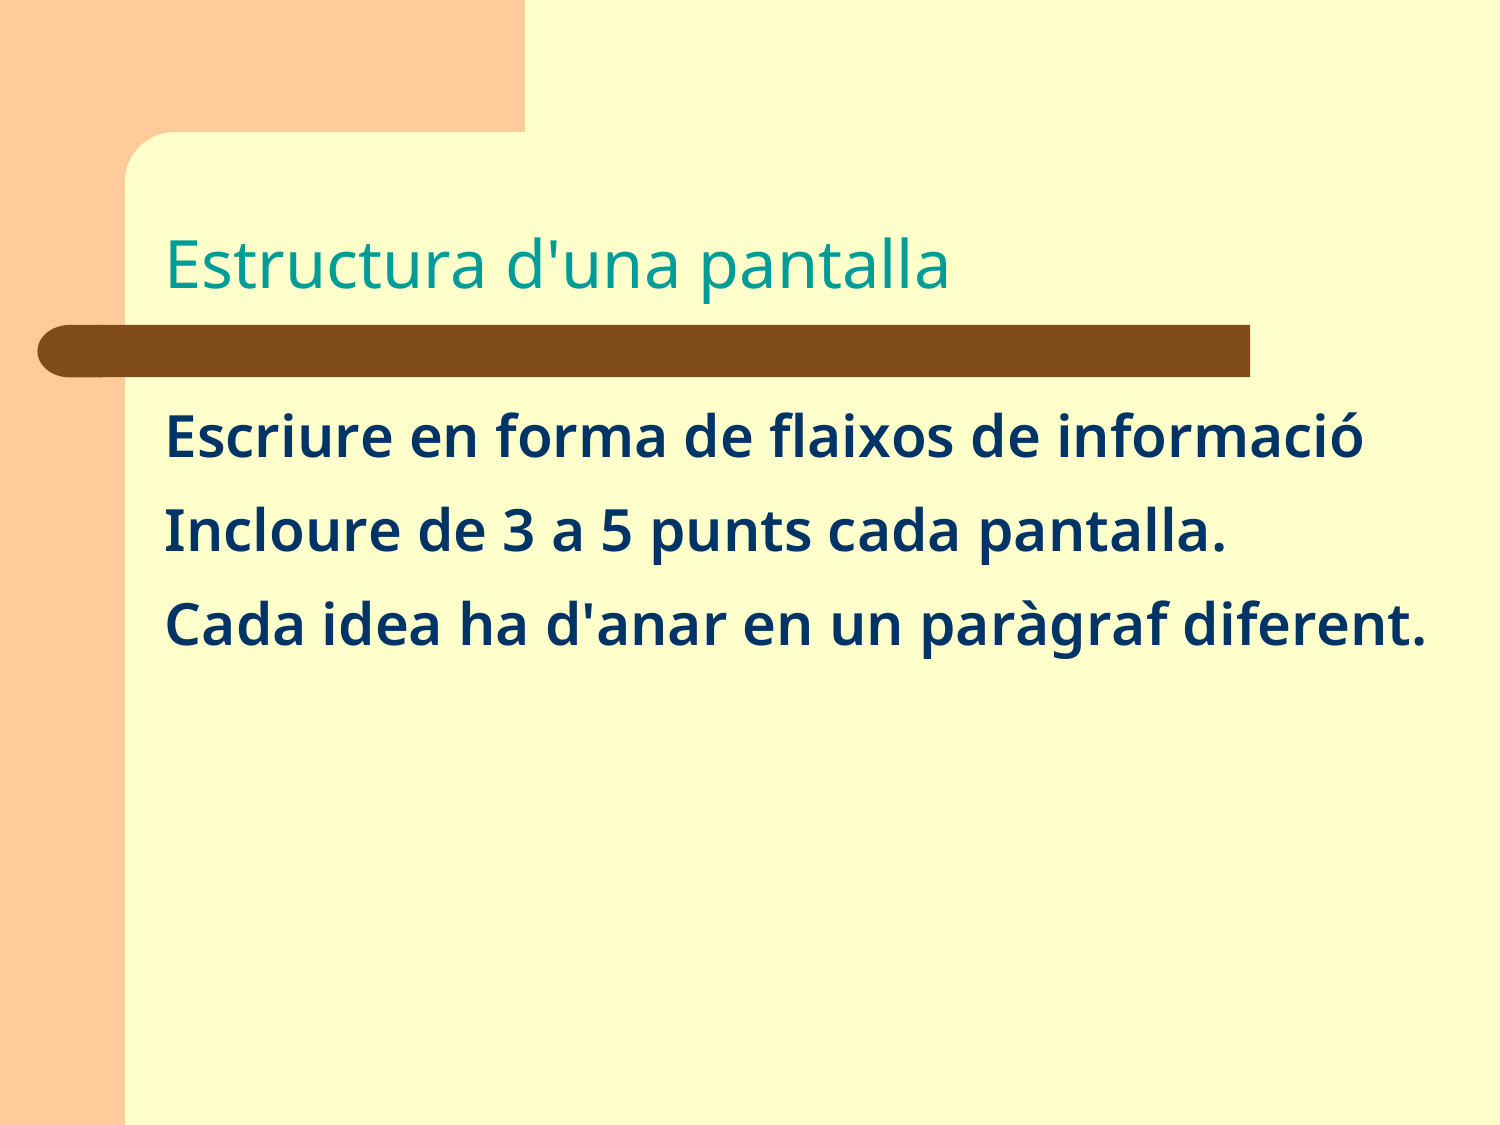

# Estructura d'una pantalla
Escriure en forma de flaixos de informació
Incloure de 3 a 5 punts cada pantalla.
Cada idea ha d'anar en un paràgraf diferent.